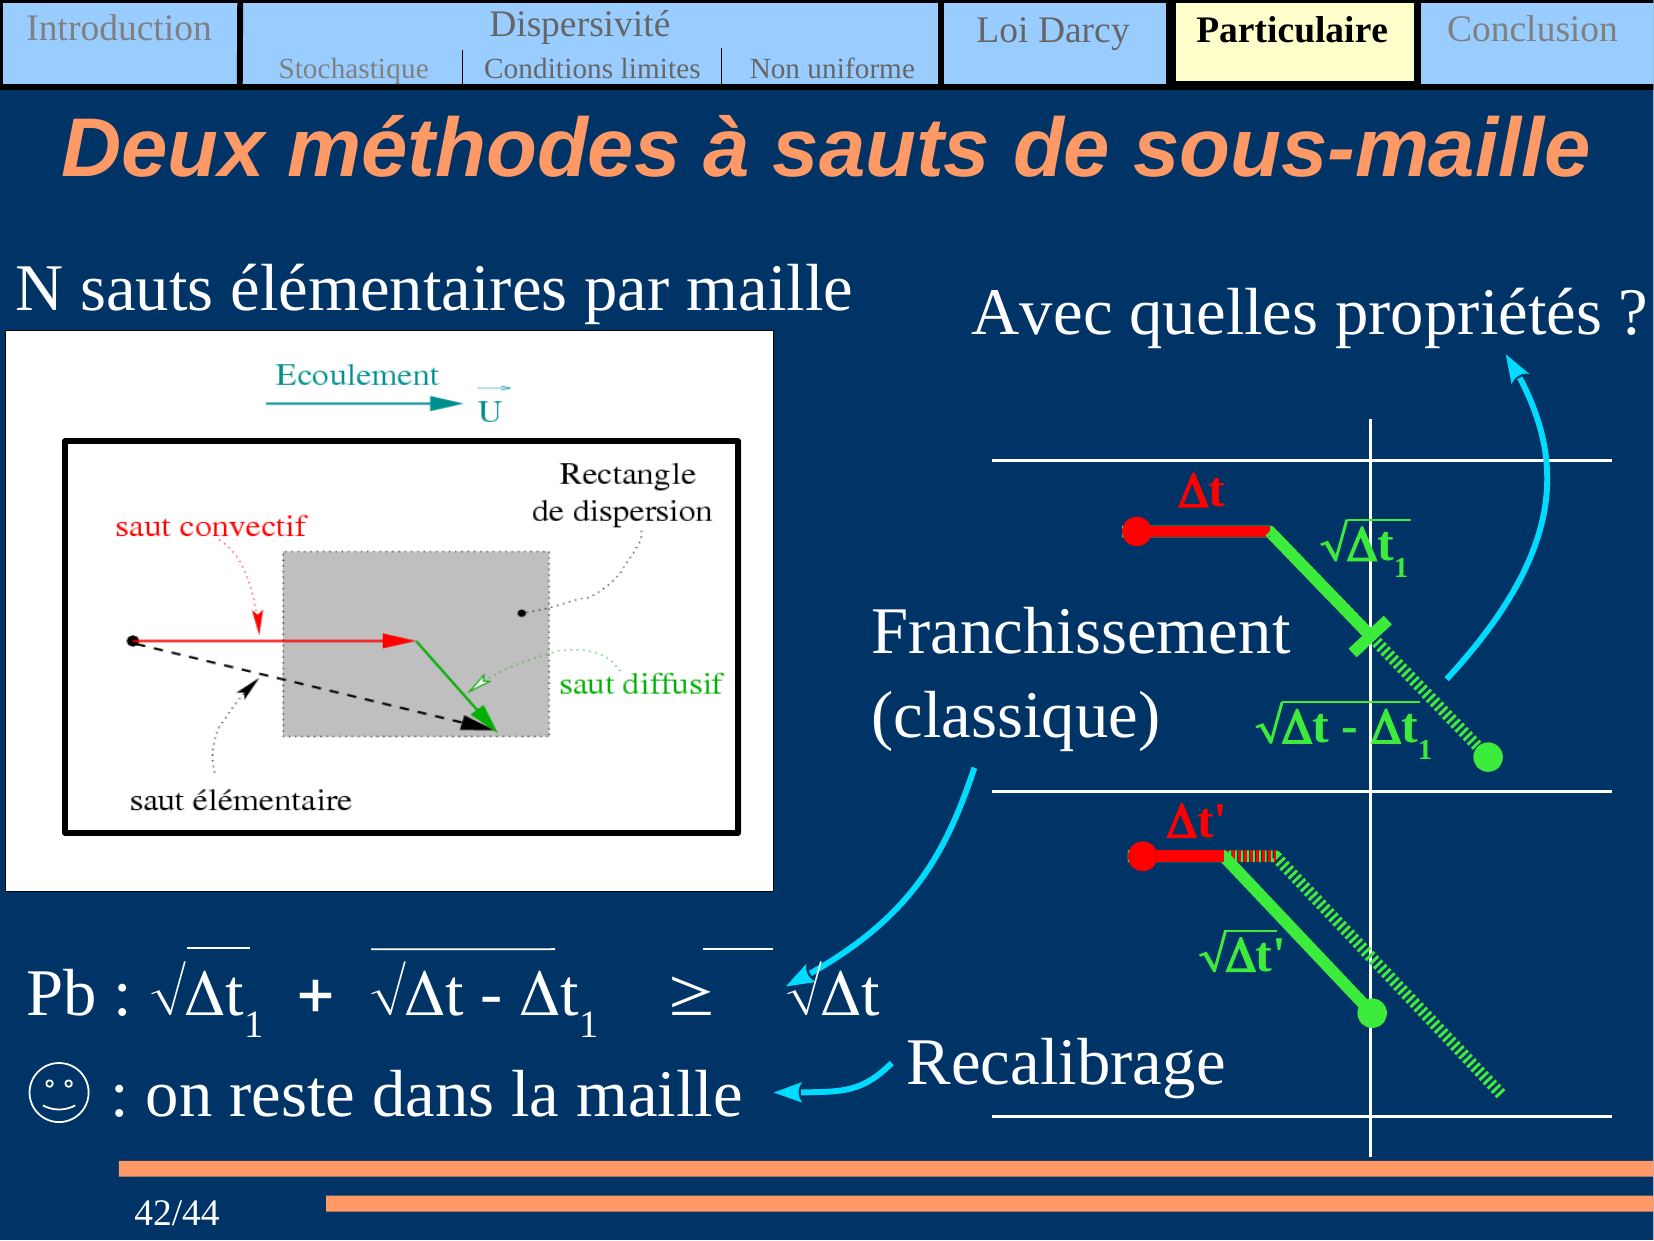

Dispersivité
Introduction
Conclusion
Loi Darcy
Particulaire
Stochastique
Conditions limites
Non uniforme
Deux méthodes à sauts de sous-maille
N sauts élémentaires par maille
Avec quelles propriétés ?
Maille
Dt
Dt1
Franchissement
(classique)
Dt - Dt1
Dt'
Dt'
Pb : Dt1 + Dt - Dt1  Dt
 : on reste dans la maille
Recalibrage